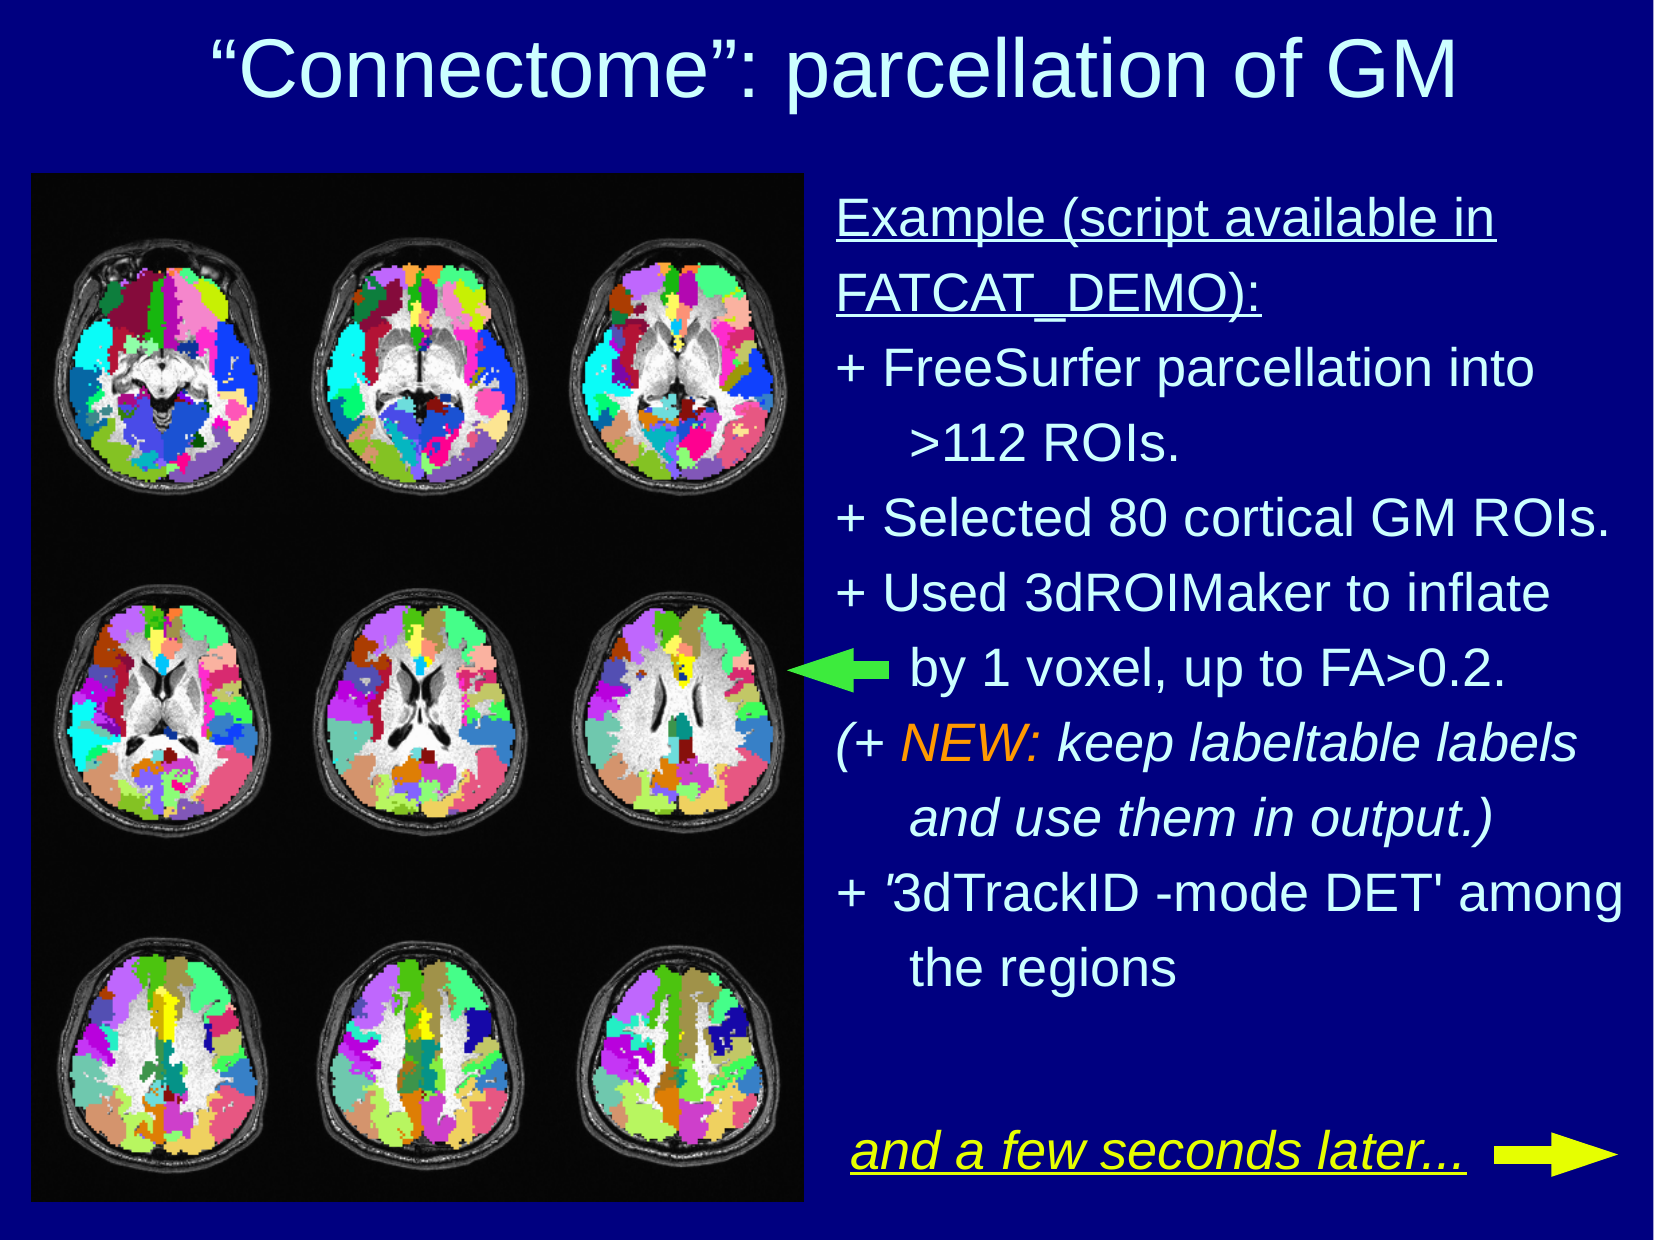

# “Connectome”: parcellation of GM
Example (script available in
FATCAT_DEMO):
+ FreeSurfer parcellation into
 	>112 ROIs.
+ Selected 80 cortical GM ROIs.
+ Used 3dROIMaker to inflate
	by 1 voxel, up to FA>0.2.
(+ NEW: keep labeltable labels
	and use them in output.)
+ '3dTrackID -mode DET' among
	the regions
and a few seconds later...